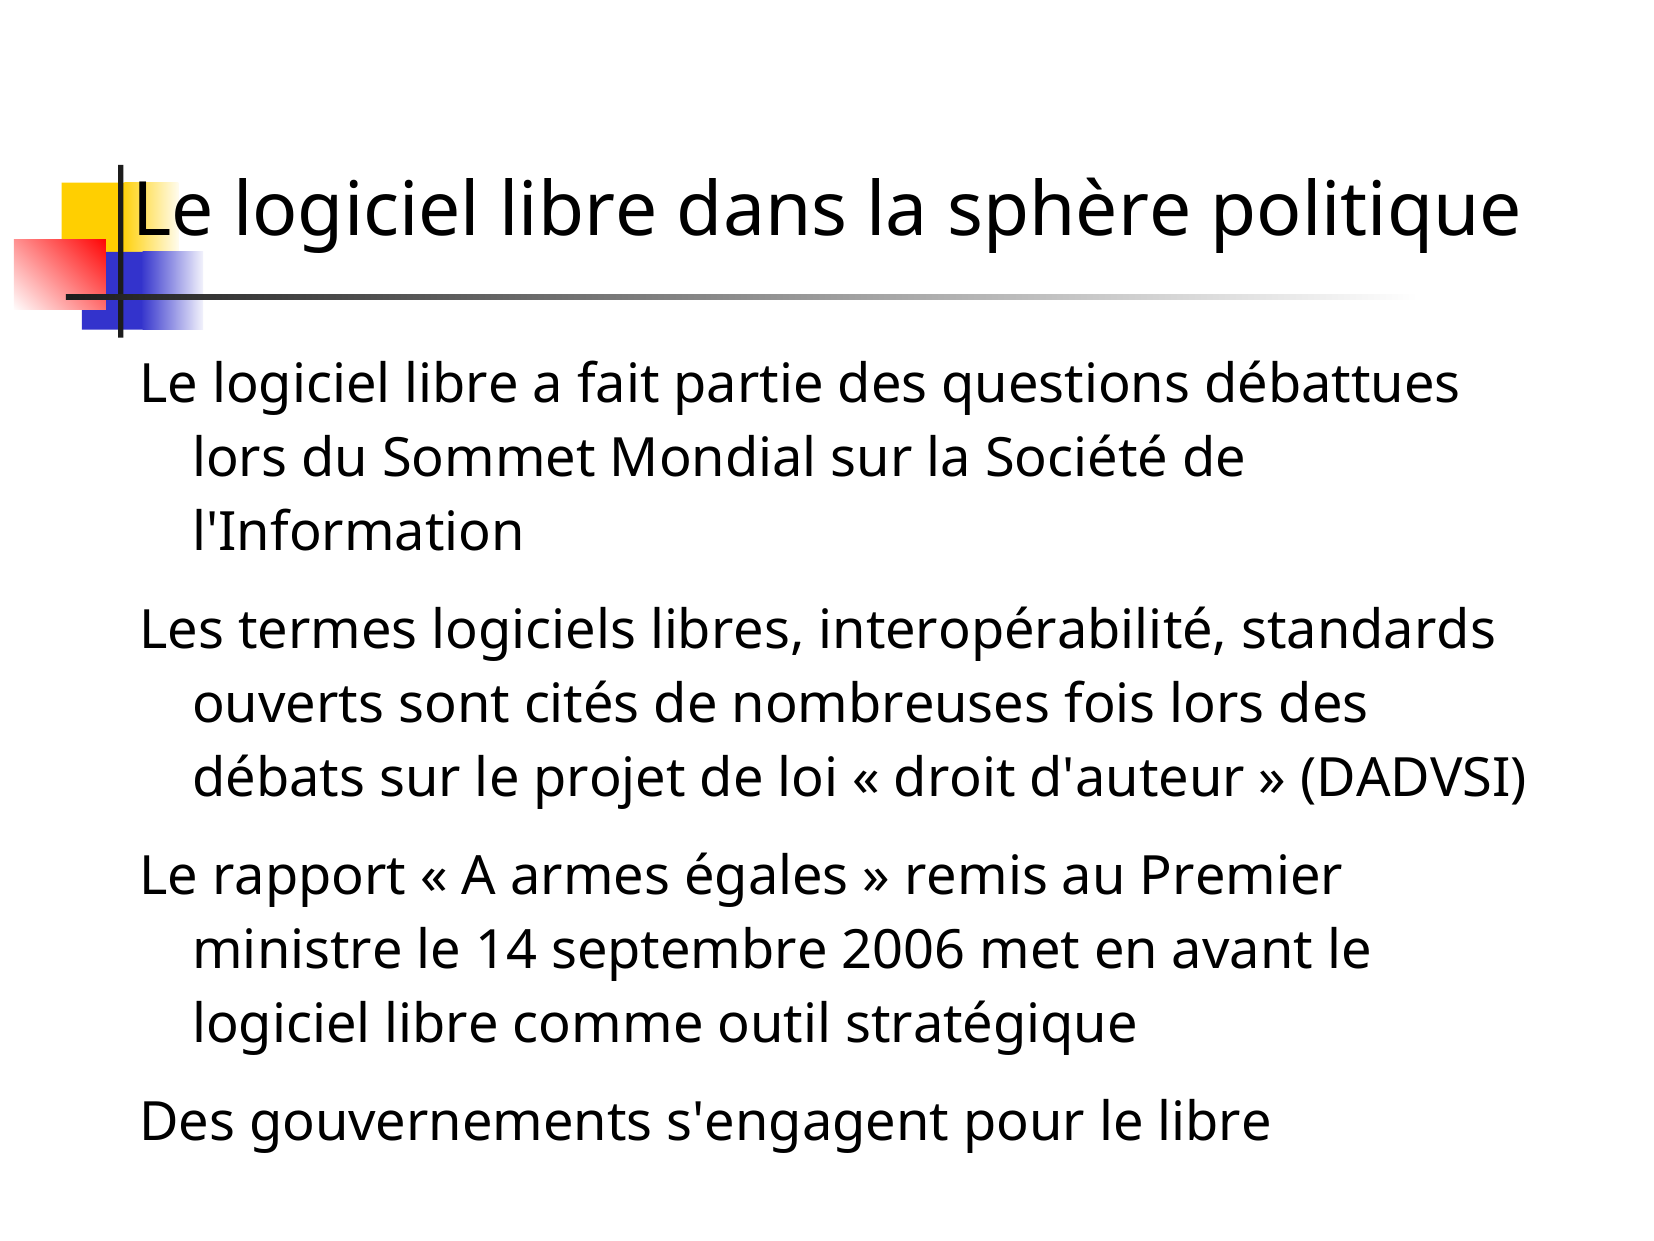

# Le logiciel libre dans la sphère politique
Le logiciel libre a fait partie des questions débattues lors du Sommet Mondial sur la Société de l'Information
Les termes logiciels libres, interopérabilité, standards ouverts sont cités de nombreuses fois lors des débats sur le projet de loi « droit d'auteur » (DADVSI)
Le rapport « A armes égales » remis au Premier ministre le 14 septembre 2006 met en avant le logiciel libre comme outil stratégique
Des gouvernements s'engagent pour le libre